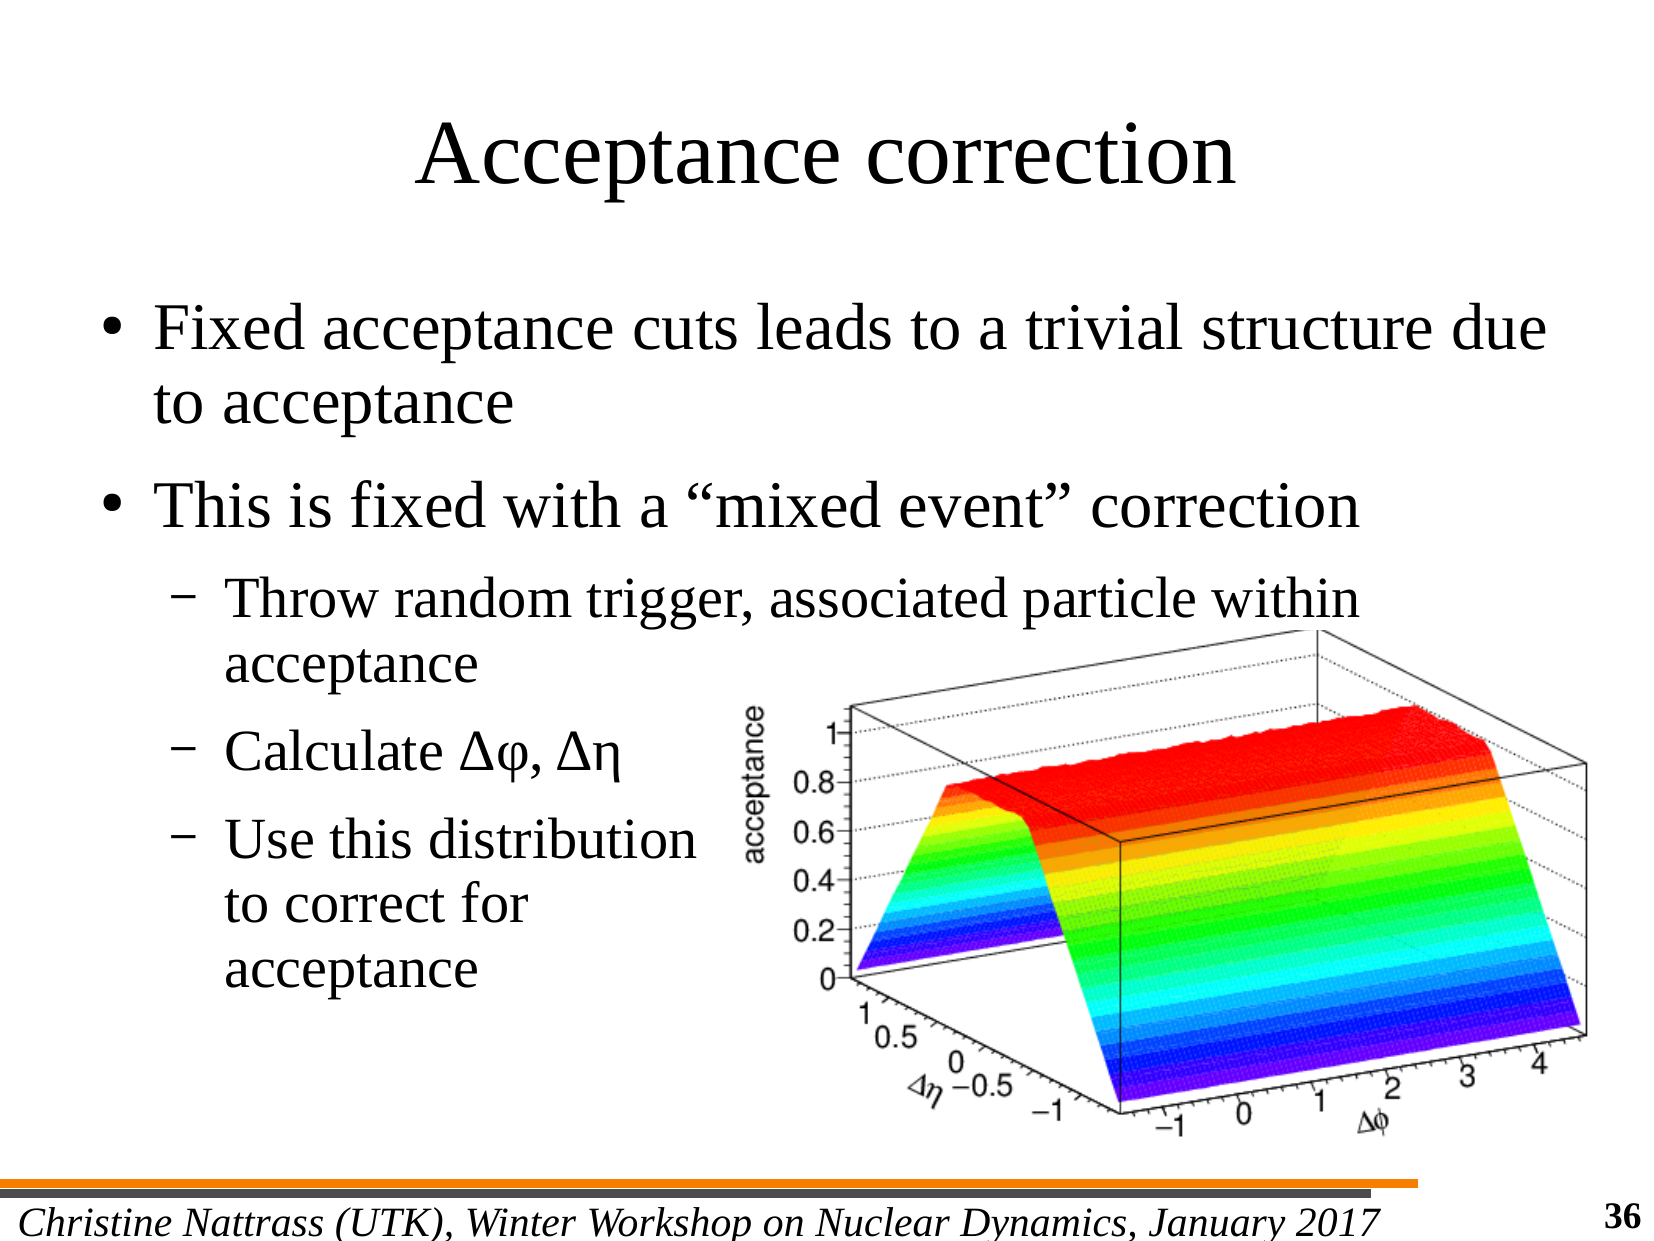

# Acceptance correction
Fixed acceptance cuts leads to a trivial structure due to acceptance
This is fixed with a “mixed event” correction
Throw random trigger, associated particle within acceptance
Calculate Δφ, Δη
Use this distribution
to correct for
acceptance